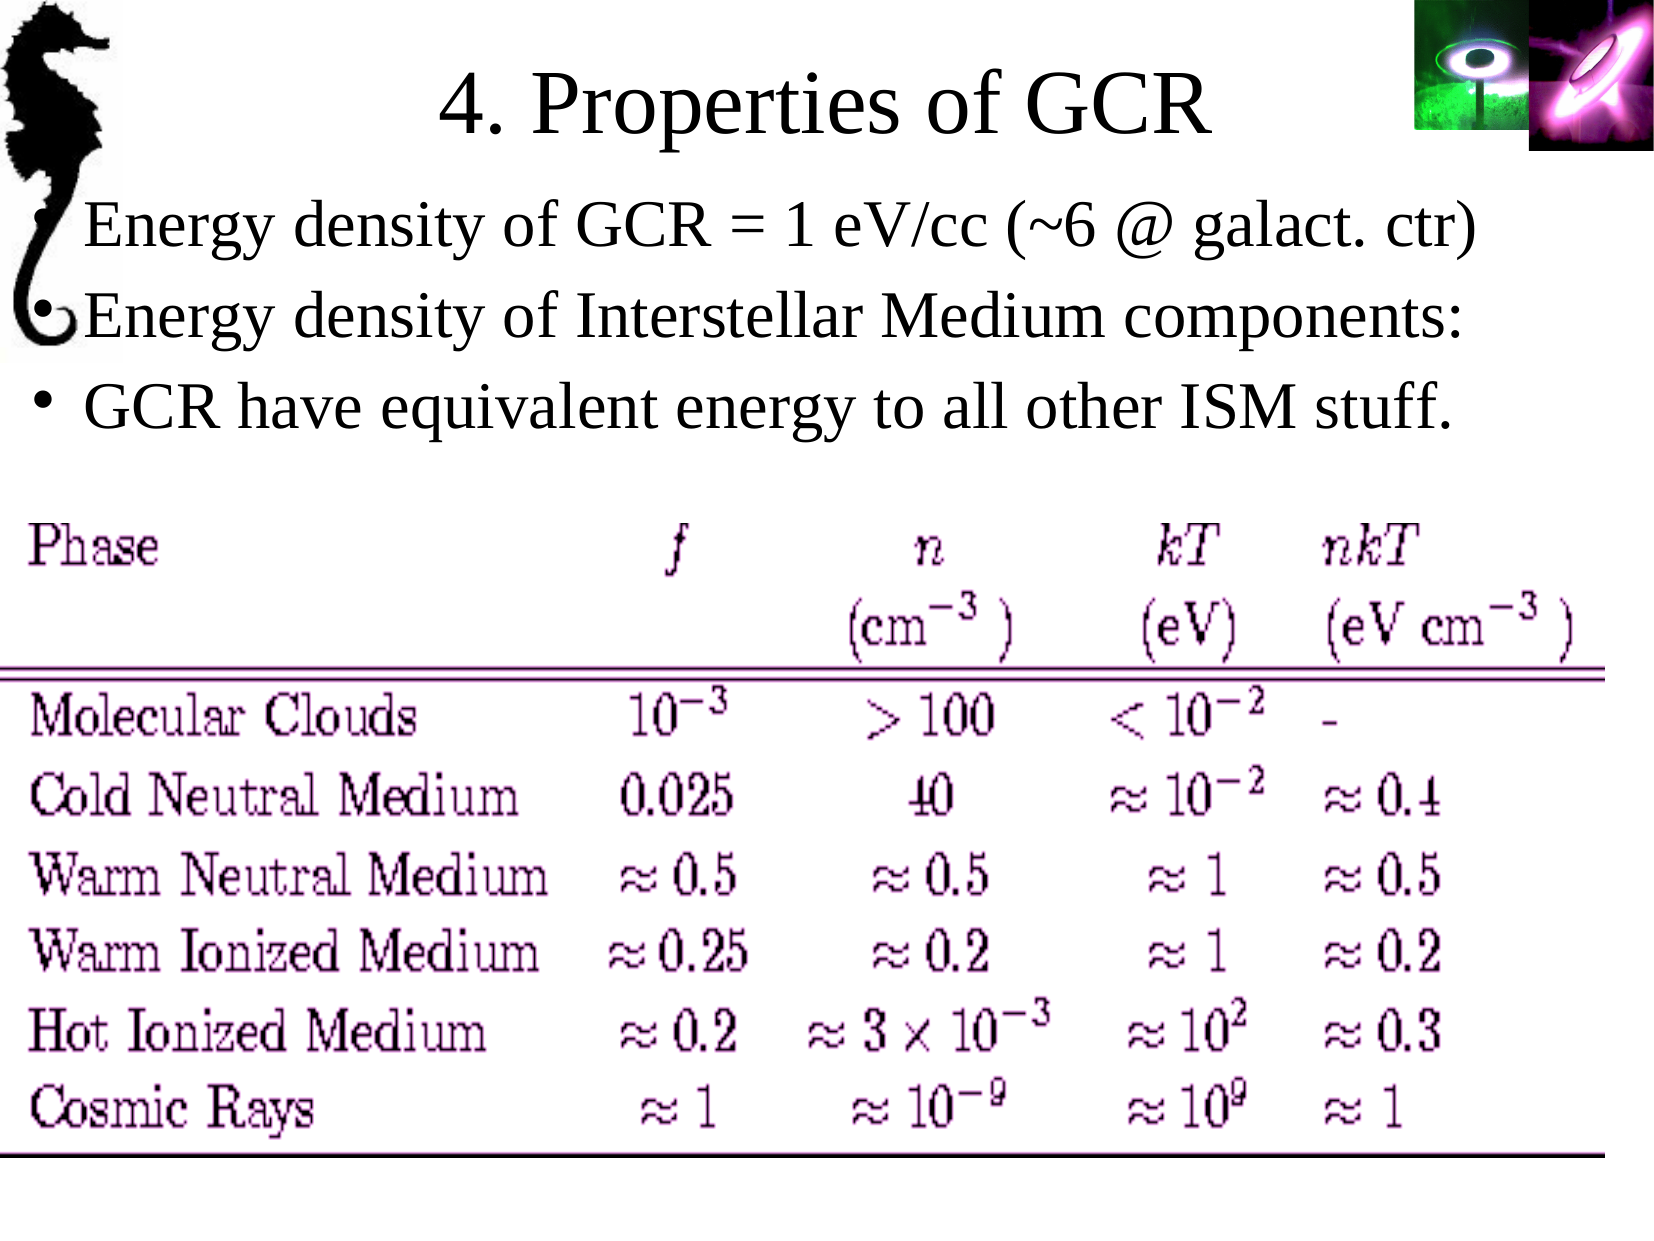

# 4. Properties of GCR
Energy density of GCR = 1 eV/cc (~6 @ galact. ctr)
Energy density of Interstellar Medium components:
GCR have equivalent energy to all other ISM stuff.